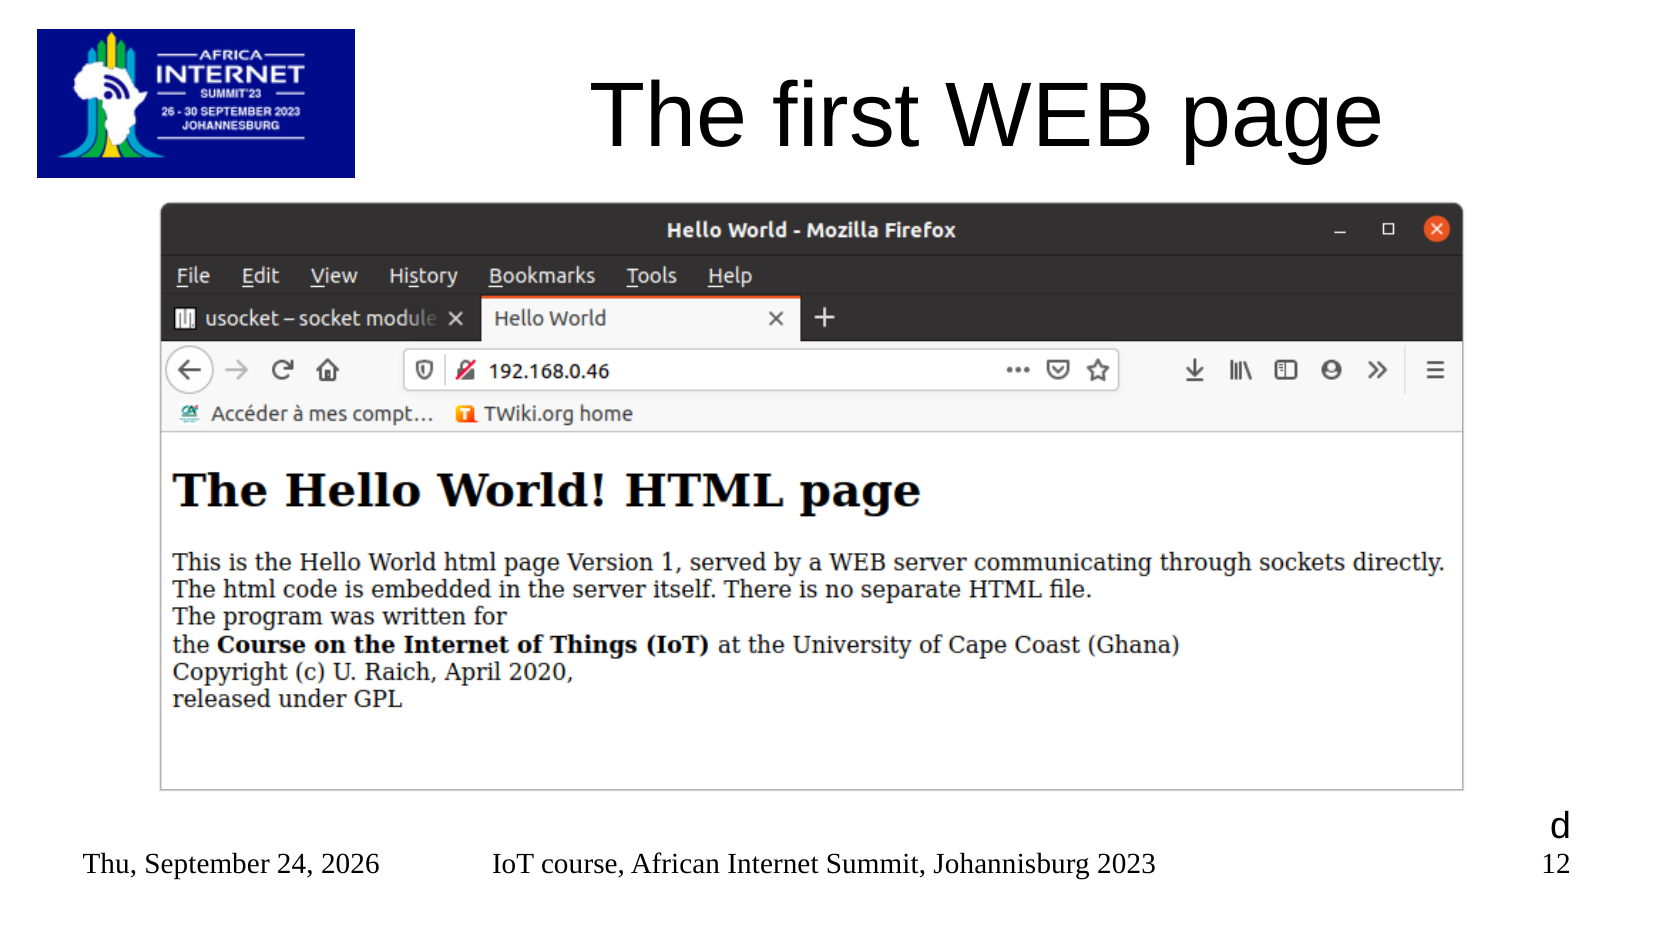

# The first WEB page
d
IoT course, African Internet Summit, Johannisburg 2023
12